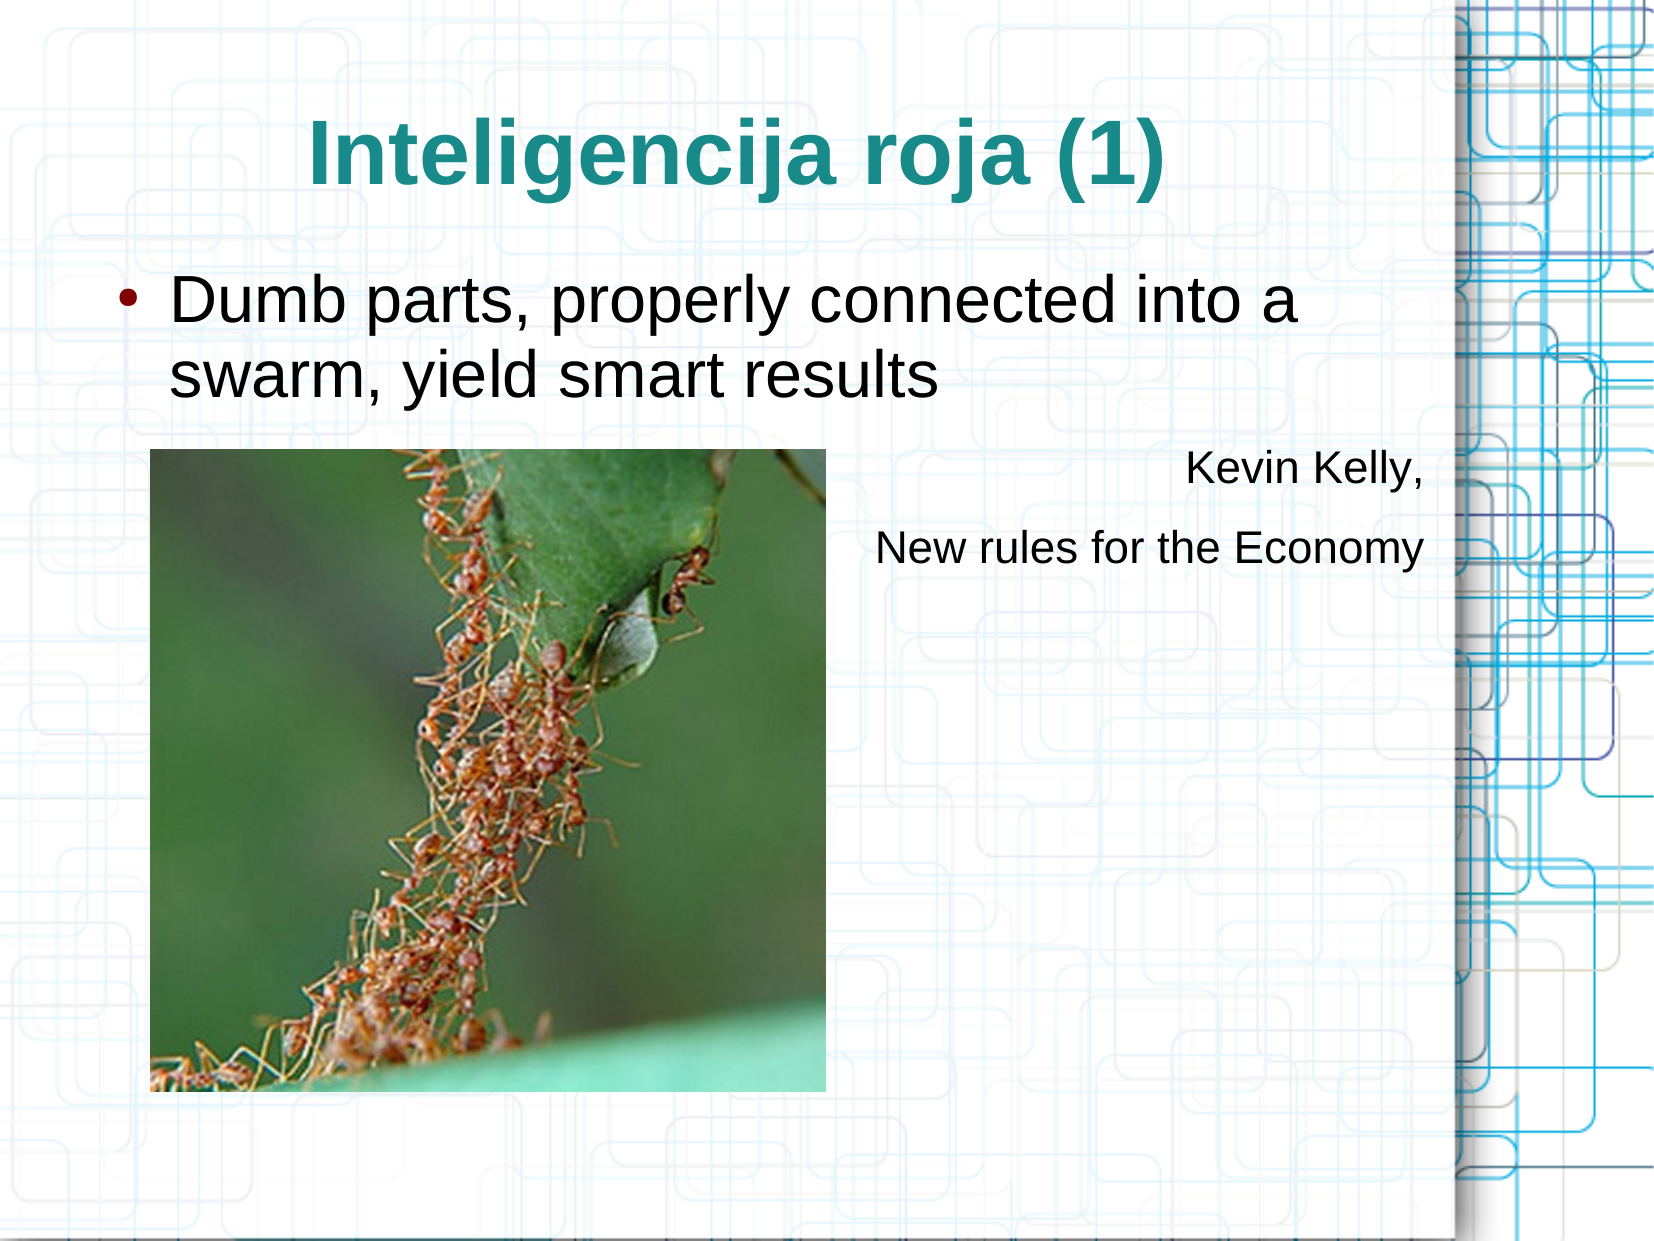

# Inteligencija roja (1)
Dumb parts, properly connected into a swarm, yield smart results
Kevin Kelly,
New rules for the Economy